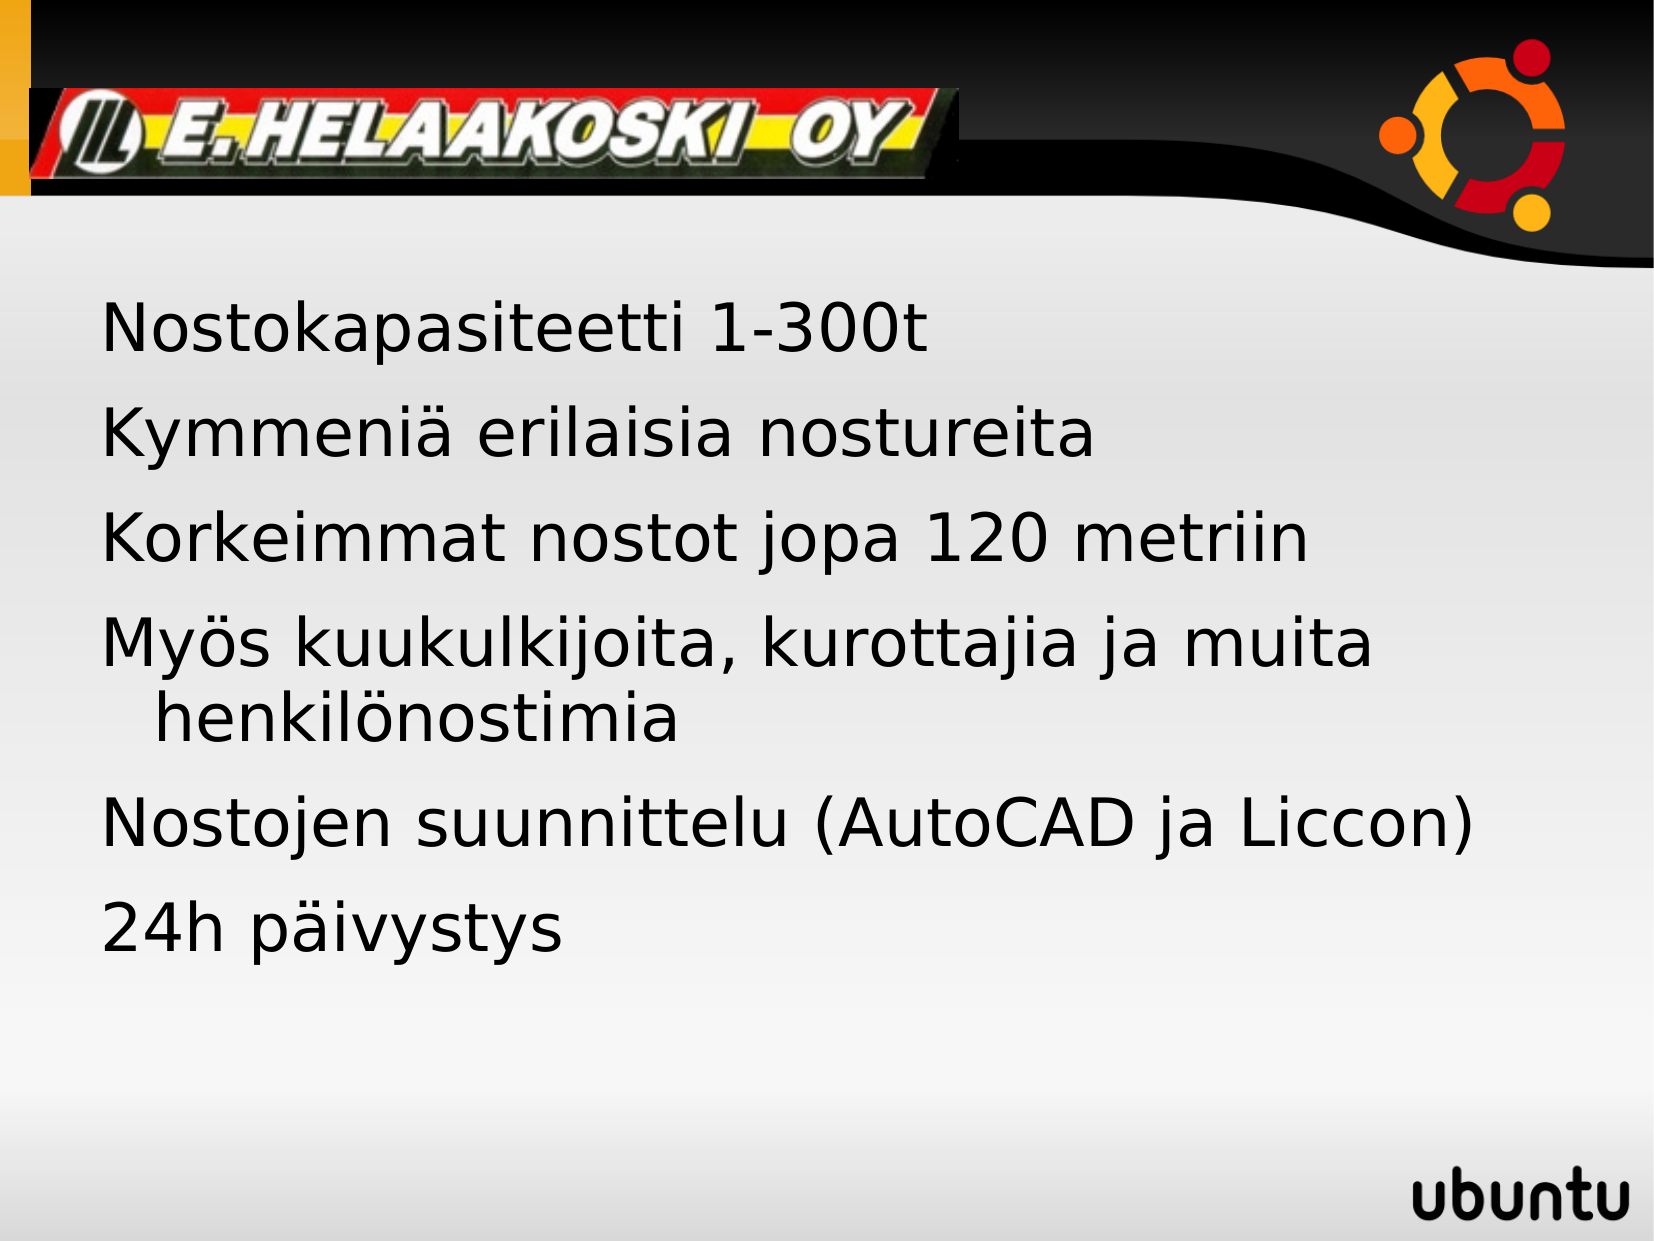

# Nostokapasiteetti 1-300t
Kymmeniä erilaisia nostureita
Korkeimmat nostot jopa 120 metriin
Myös kuukulkijoita, kurottajia ja muita henkilönostimia
Nostojen suunnittelu (AutoCAD ja Liccon)
24h päivystys